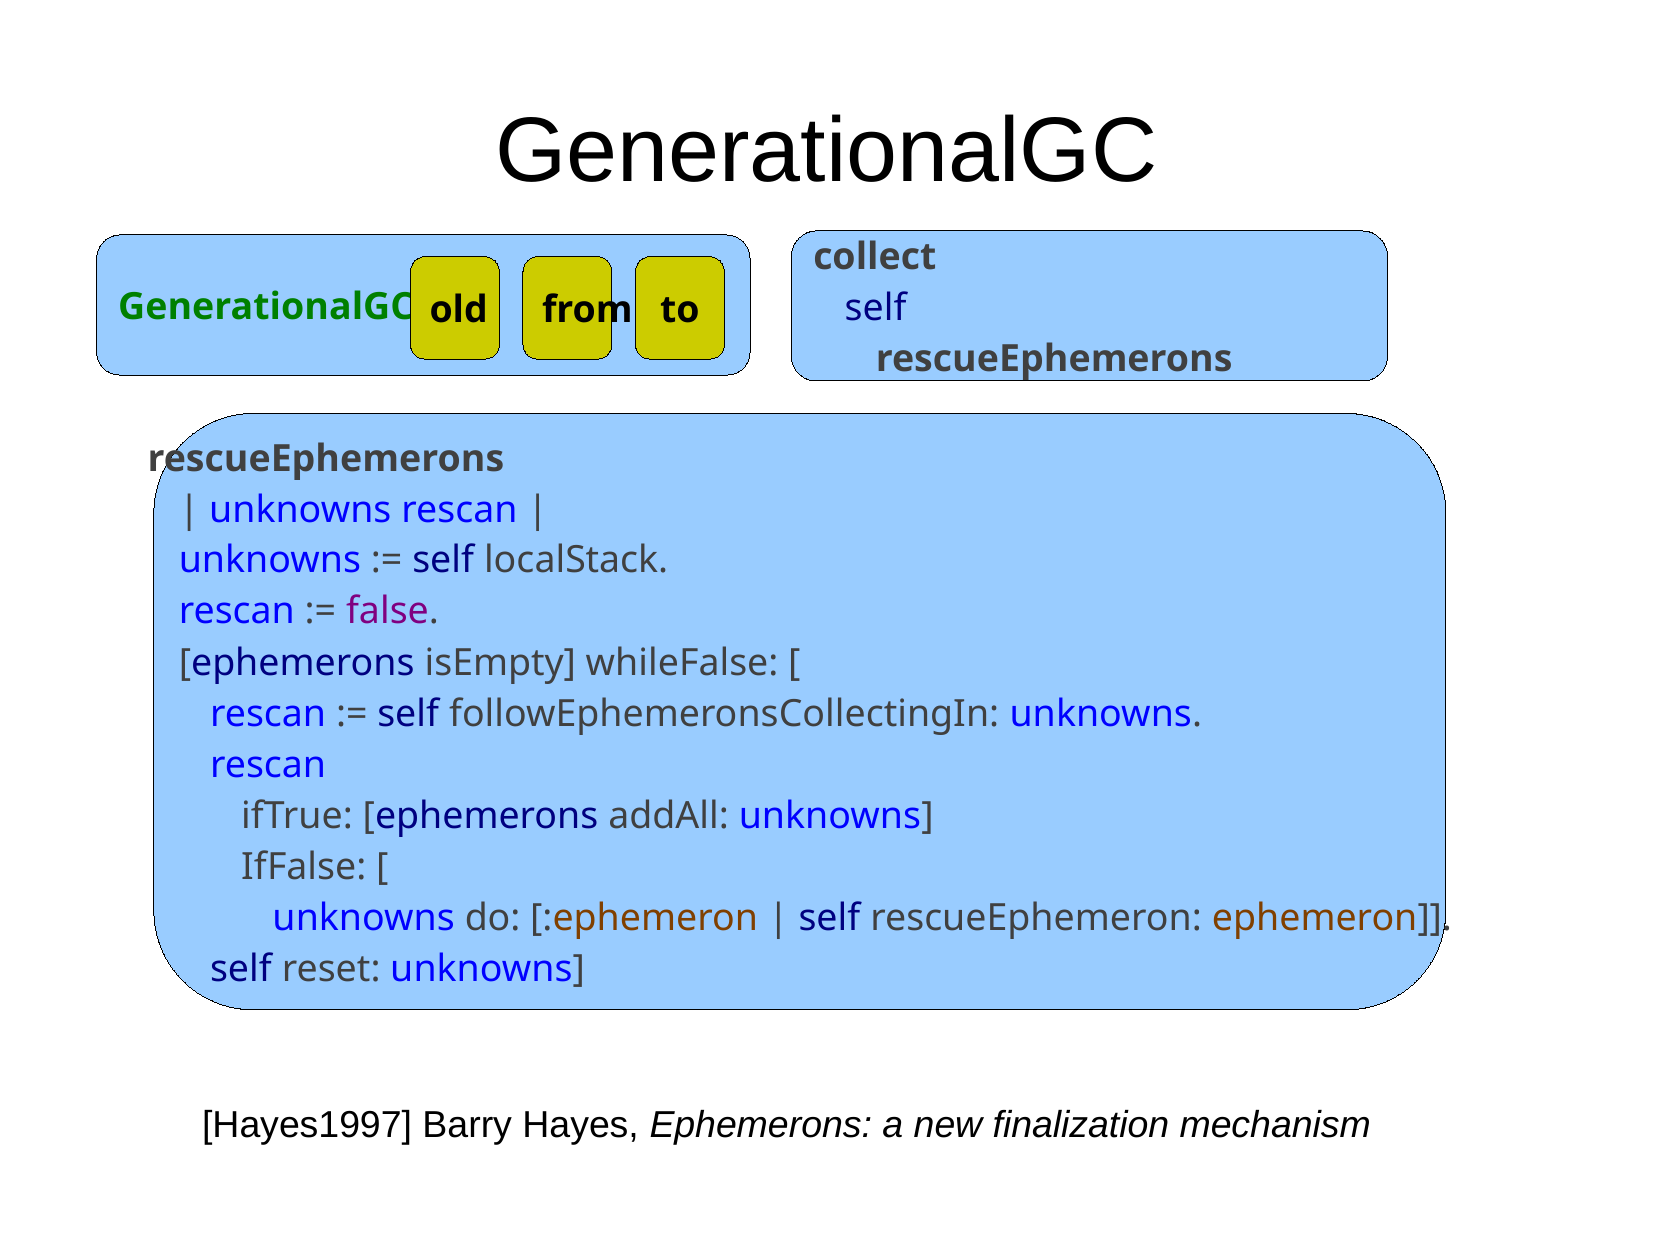

GenerationalGC
collect
	self
		rescueEphemerons
GenerationalGC
old
from
to
rescueEphemerons
	| unknowns rescan |
	unknowns := self localStack.
	rescan := false.
	[ephemerons isEmpty] whileFalse: [
		rescan := self followEphemeronsCollectingIn: unknowns.
		rescan
			ifTrue: [ephemerons addAll: unknowns]
			IfFalse: [
				unknowns do: [:ephemeron | self rescueEphemeron: ephemeron]].
		self reset: unknowns]
[Hayes1997] Barry Hayes, Ephemerons: a new finalization mechanism